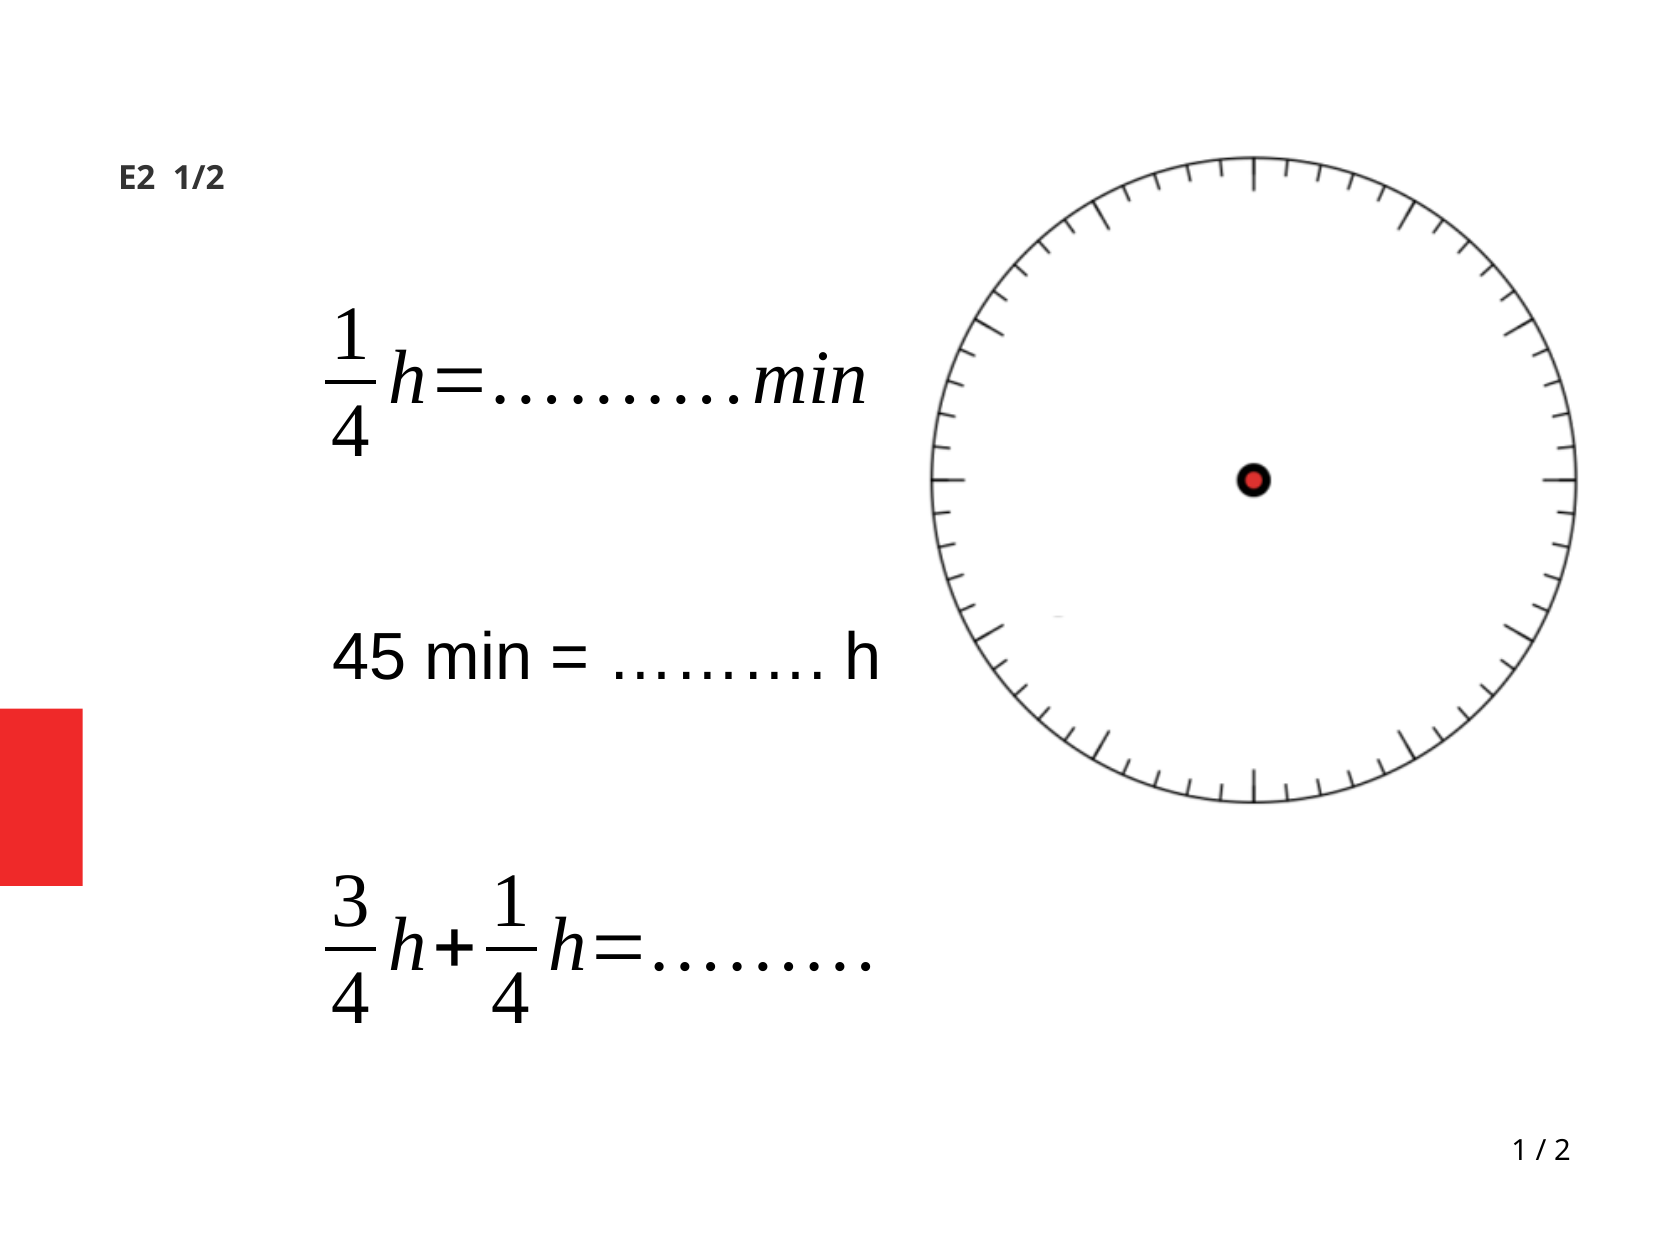

# E2 1/2
45 min = ………. h
1